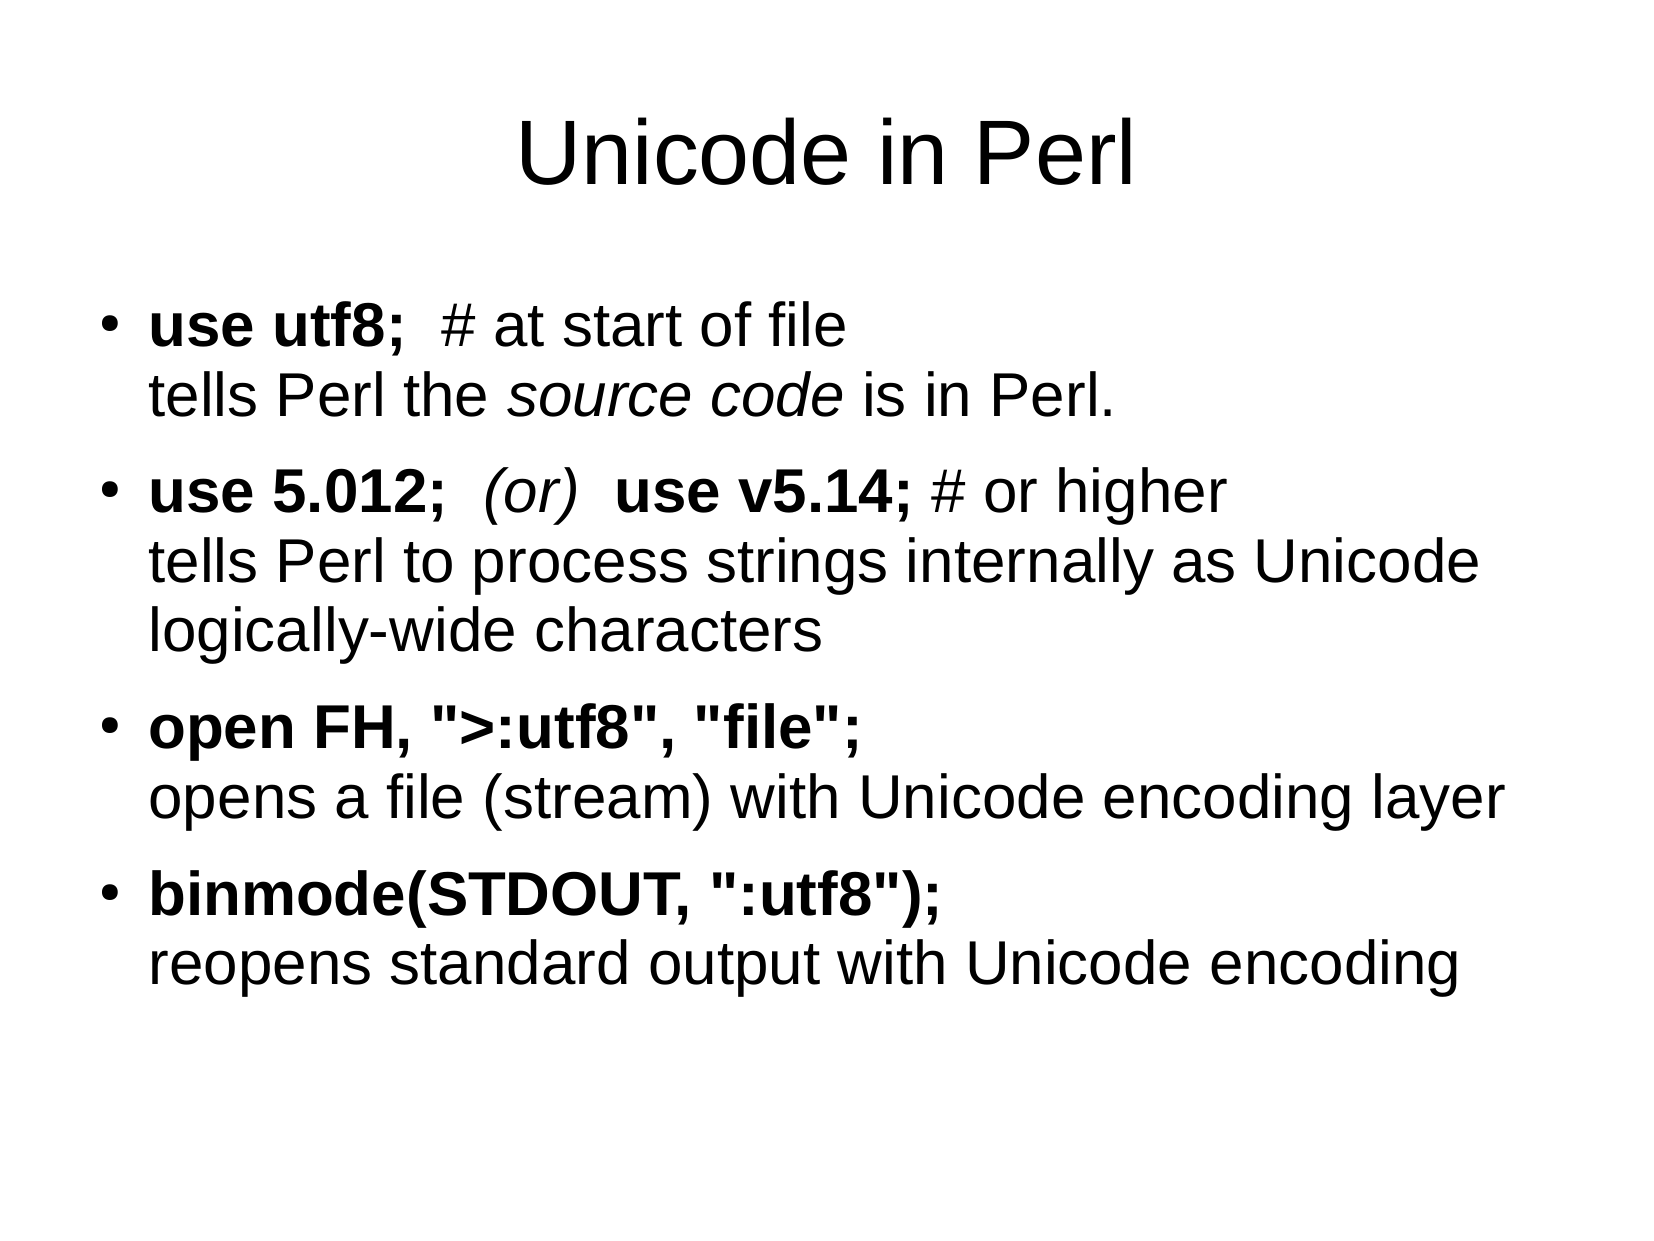

# Unicode in Perl
use utf8; # at start of file
tells Perl the source code is in Perl.
use 5.012; (or) use v5.14; # or higher
tells Perl to process strings internally as Unicode logically-wide characters
open FH, ">:utf8", "file";
opens a file (stream) with Unicode encoding layer
binmode(STDOUT, ":utf8");
reopens standard output with Unicode encoding